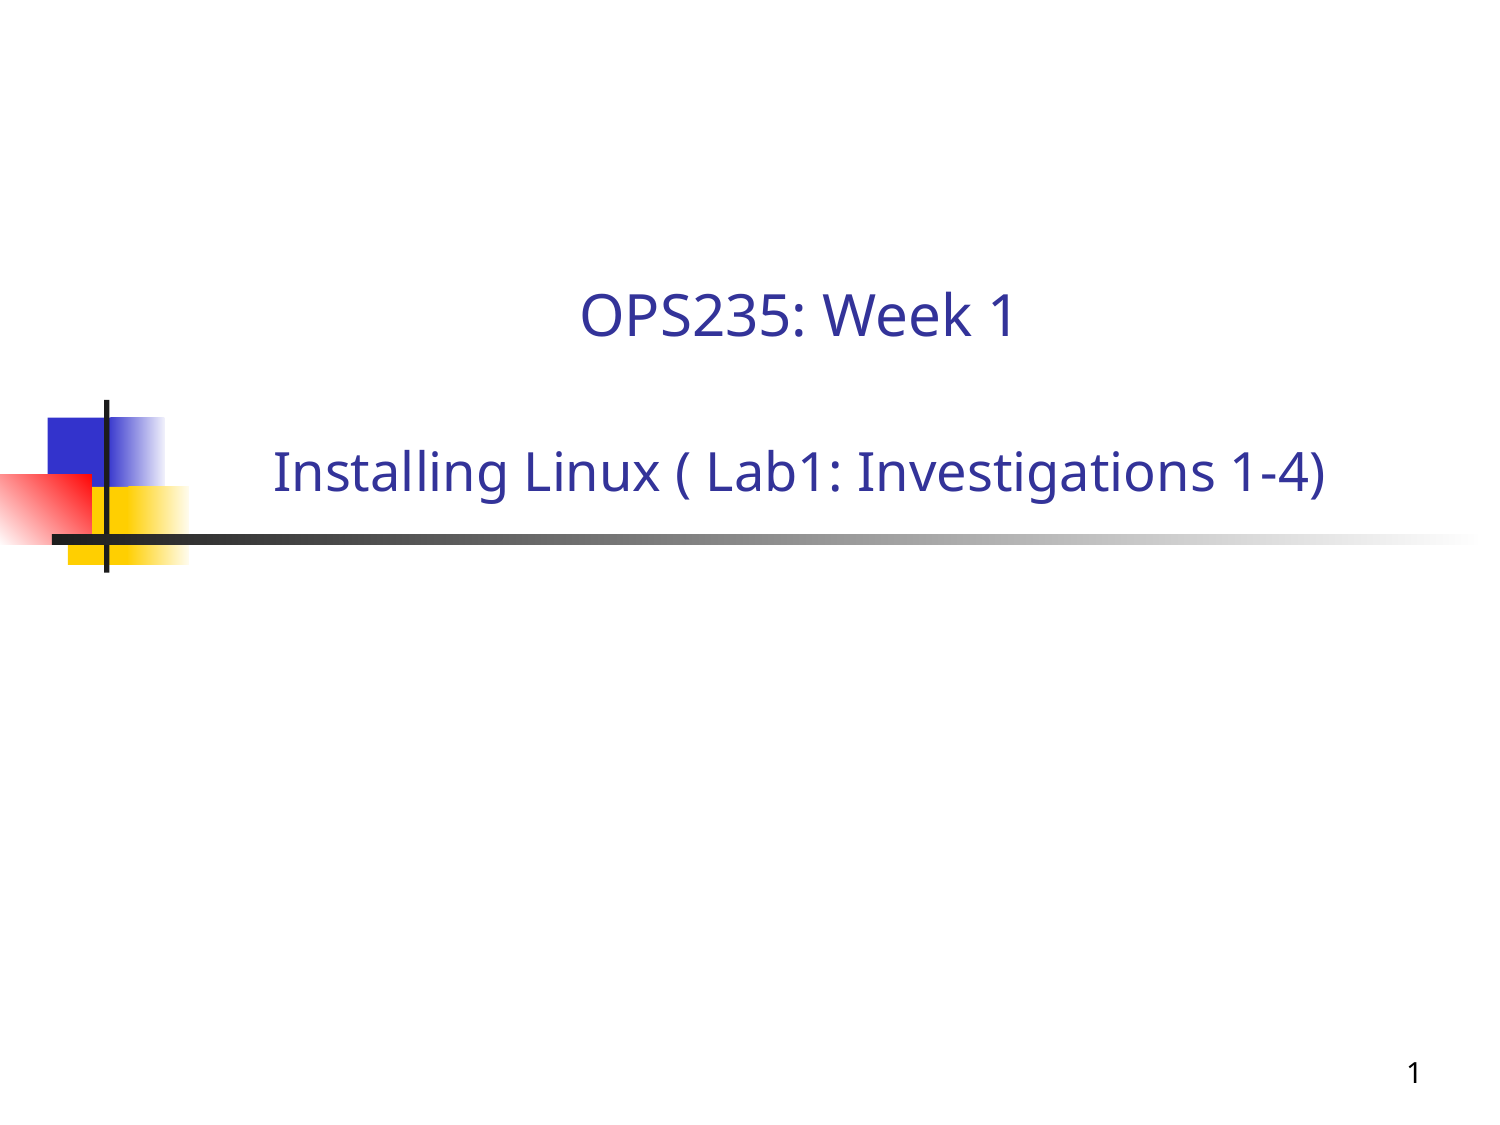

# OPS235: Week 1 Installing Linux ( Lab1: Investigations 1-4)
1